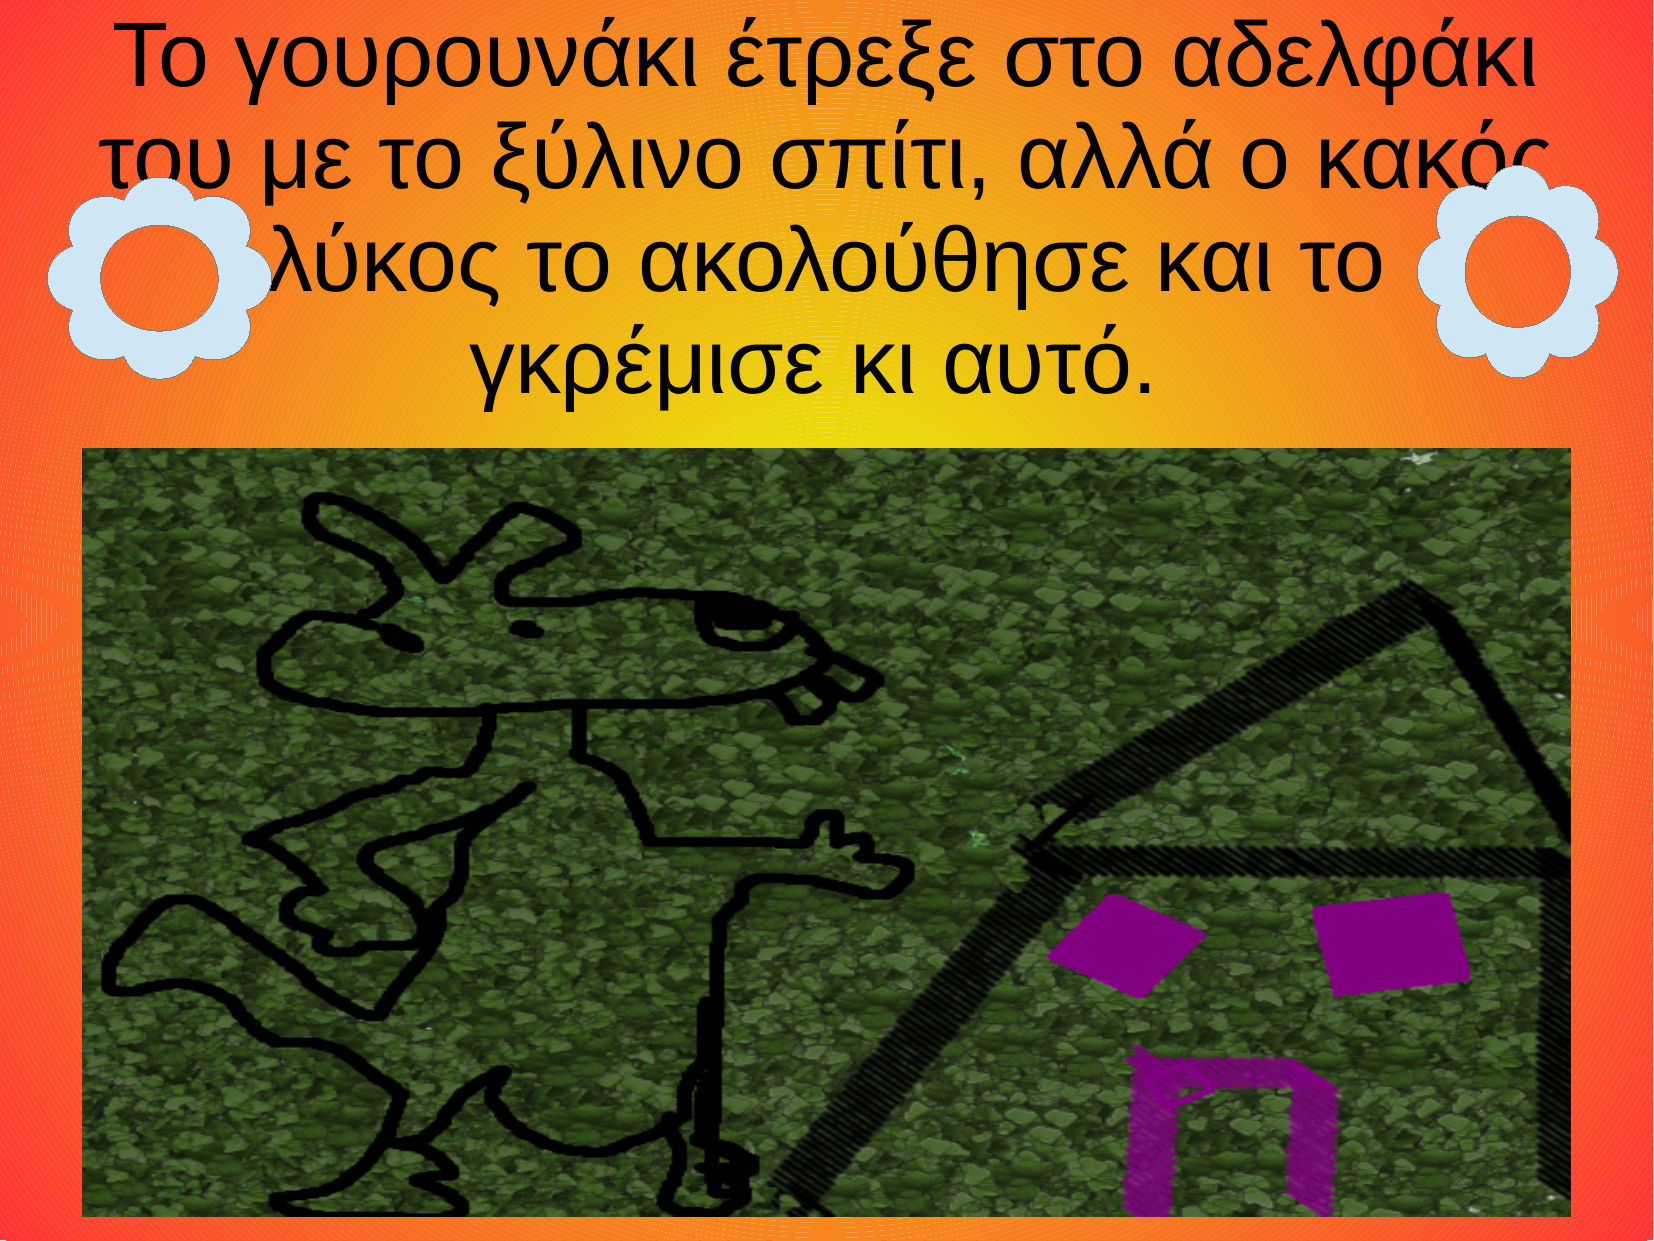

# Το γουρουνάκι έτρεξε στο αδελφάκι του με το ξύλινο σπίτι, αλλά ο κακός λύκος το ακολούθησε και το γκρέμισε κι αυτό.